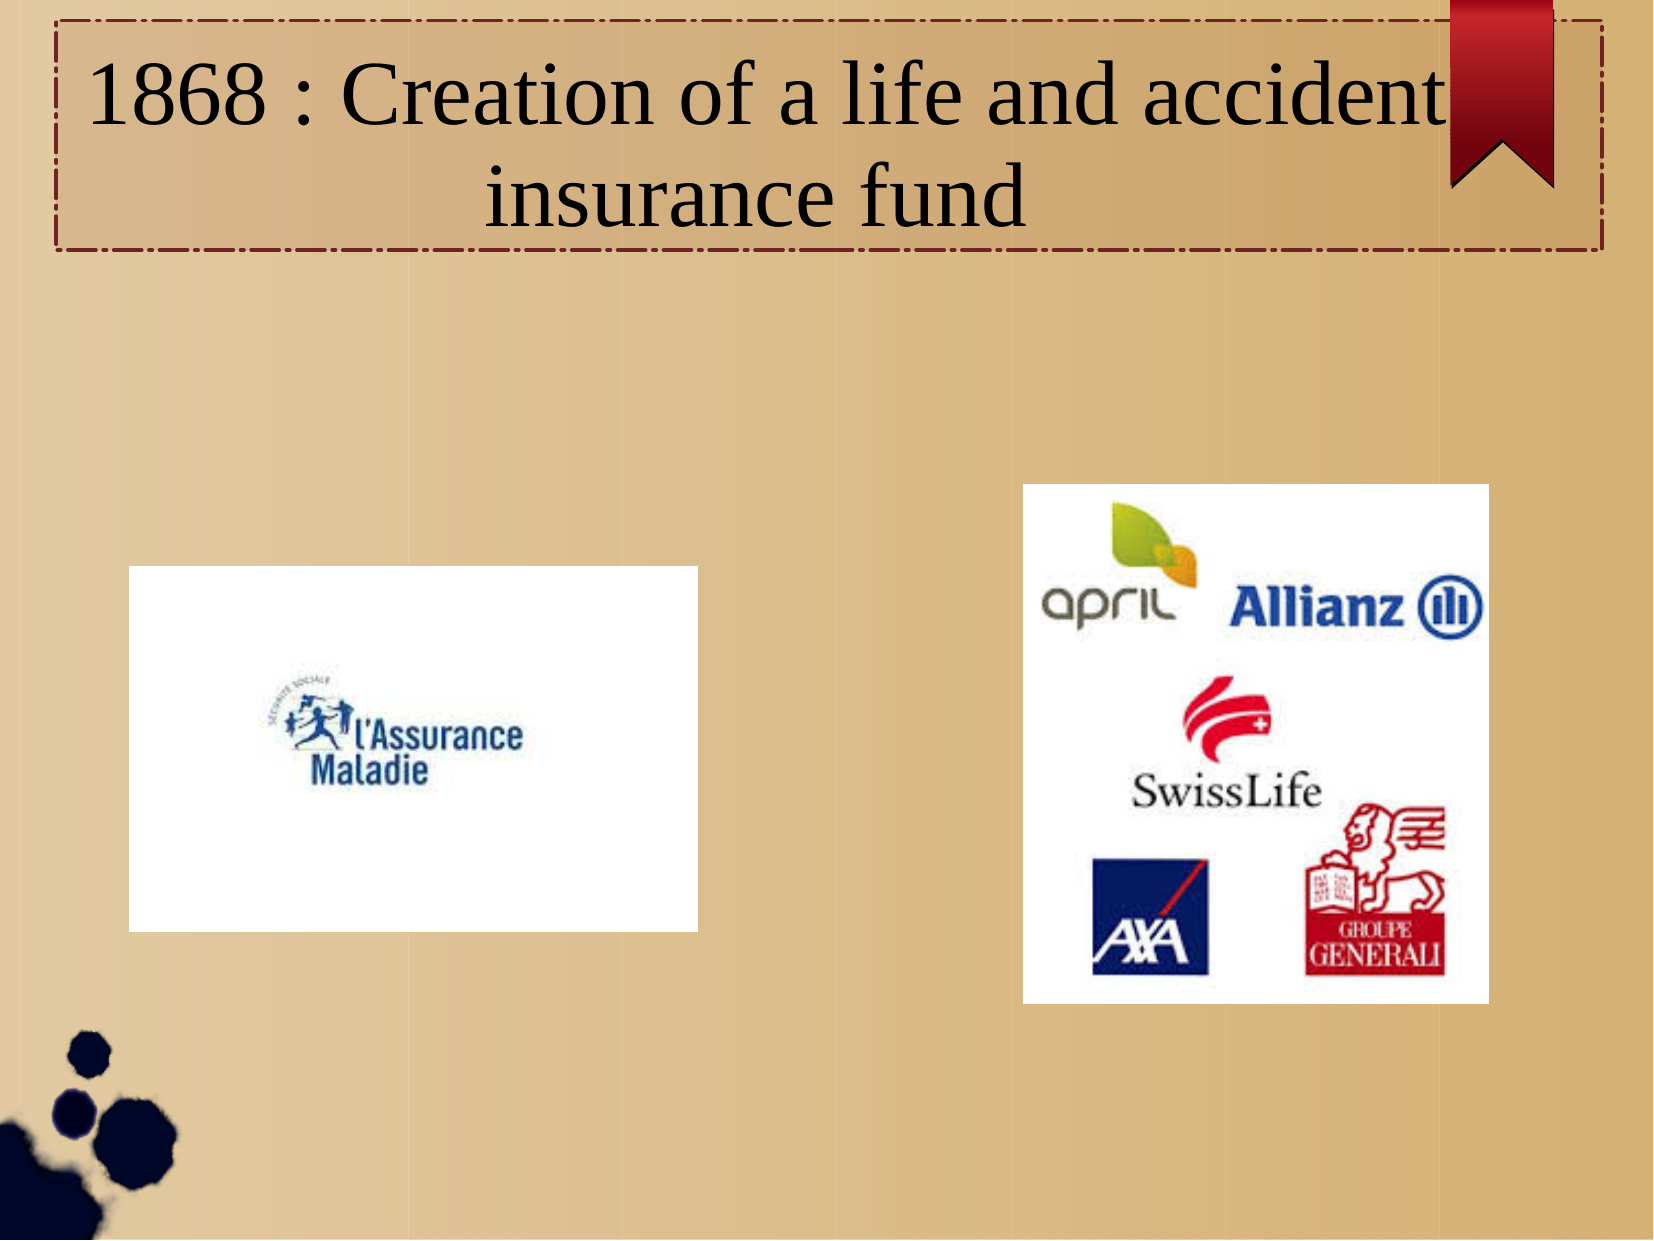

# 1868 : Creation of a life and accident insurance fund